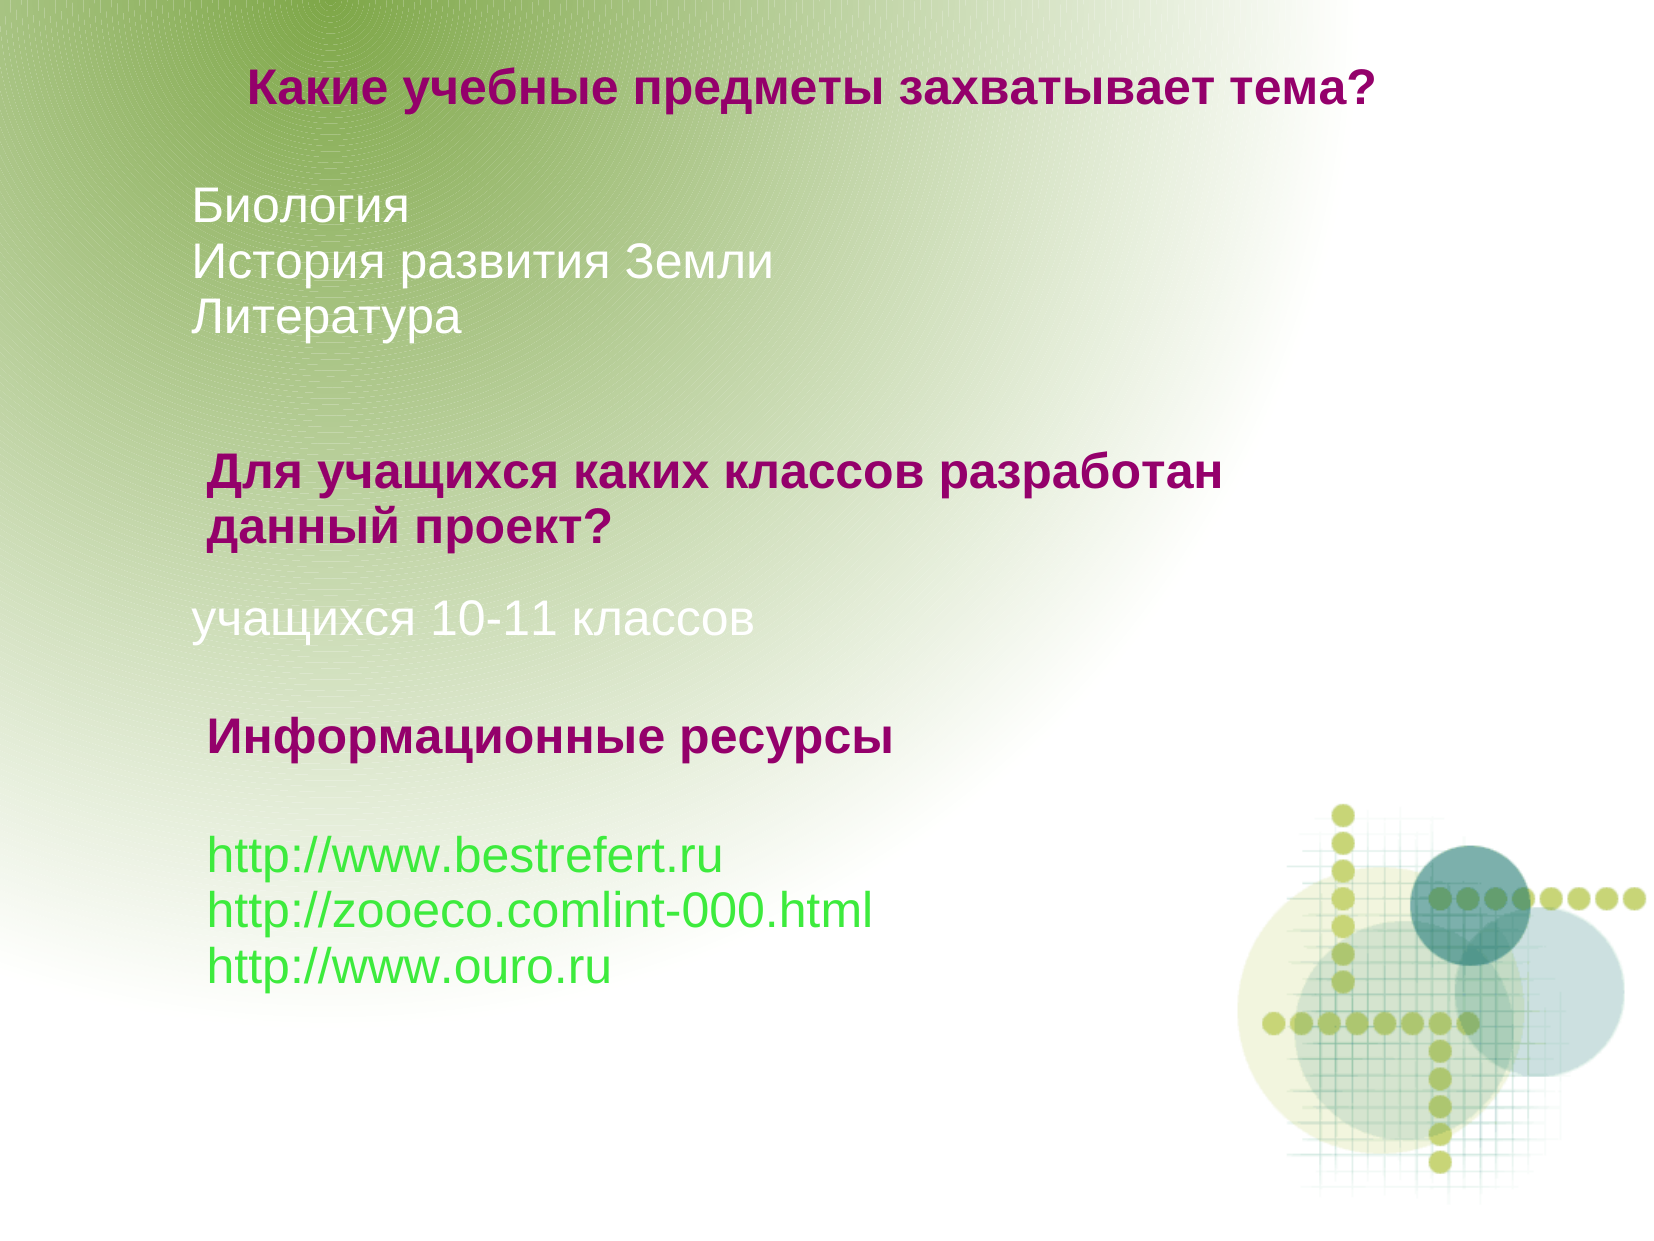

Какие учебные предметы захватывает тема?
 Биология
 История развития Земли
 Литература
Для учащихся каких классов разработан данный проект?
 учащихся 10-11 классов
Информационные ресурсы
http://www.bestrefert.ru
http://zooeco.comlint-000.html
http://www.ouro.ru